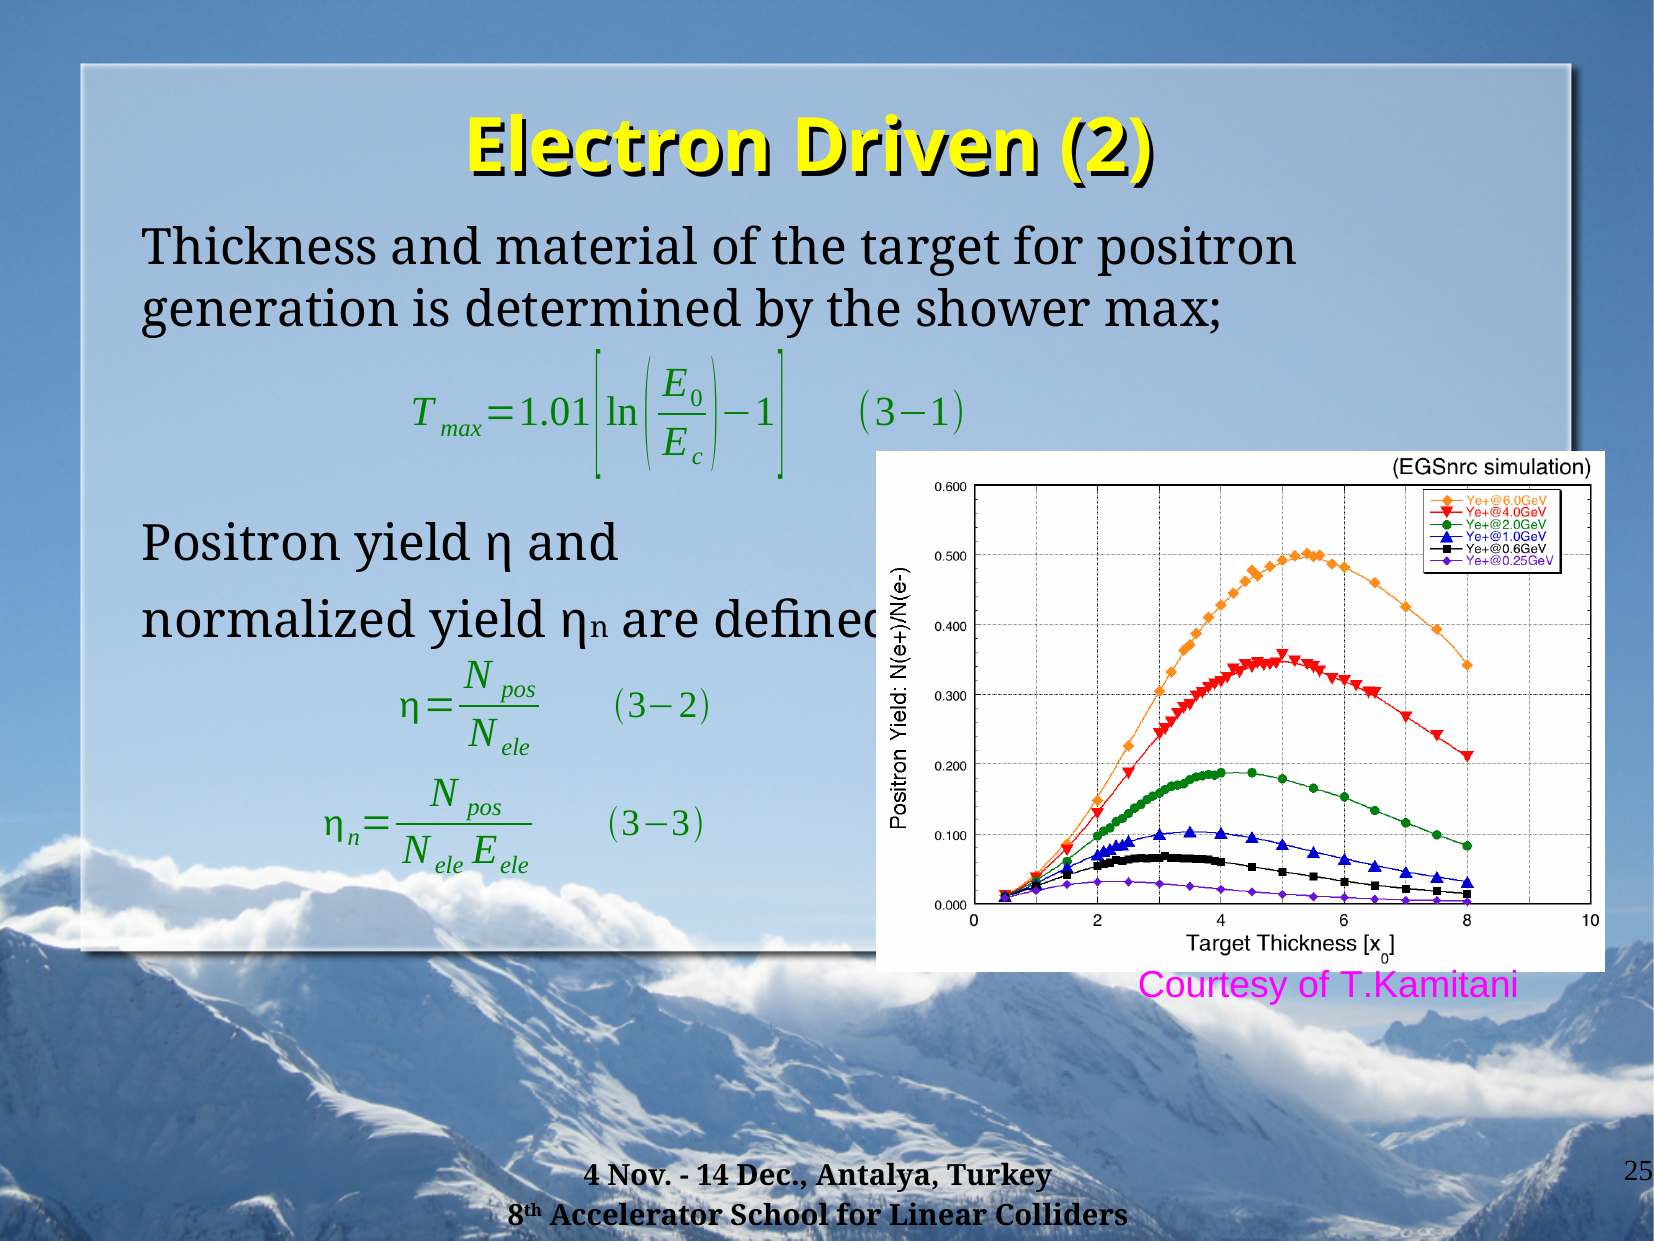

# Electron Driven (2)
Thickness and material of the target for positron generation is determined by the shower max;
Positron yield η and
normalized yield ηn are defined as;
Courtesy of T.Kamitani
25